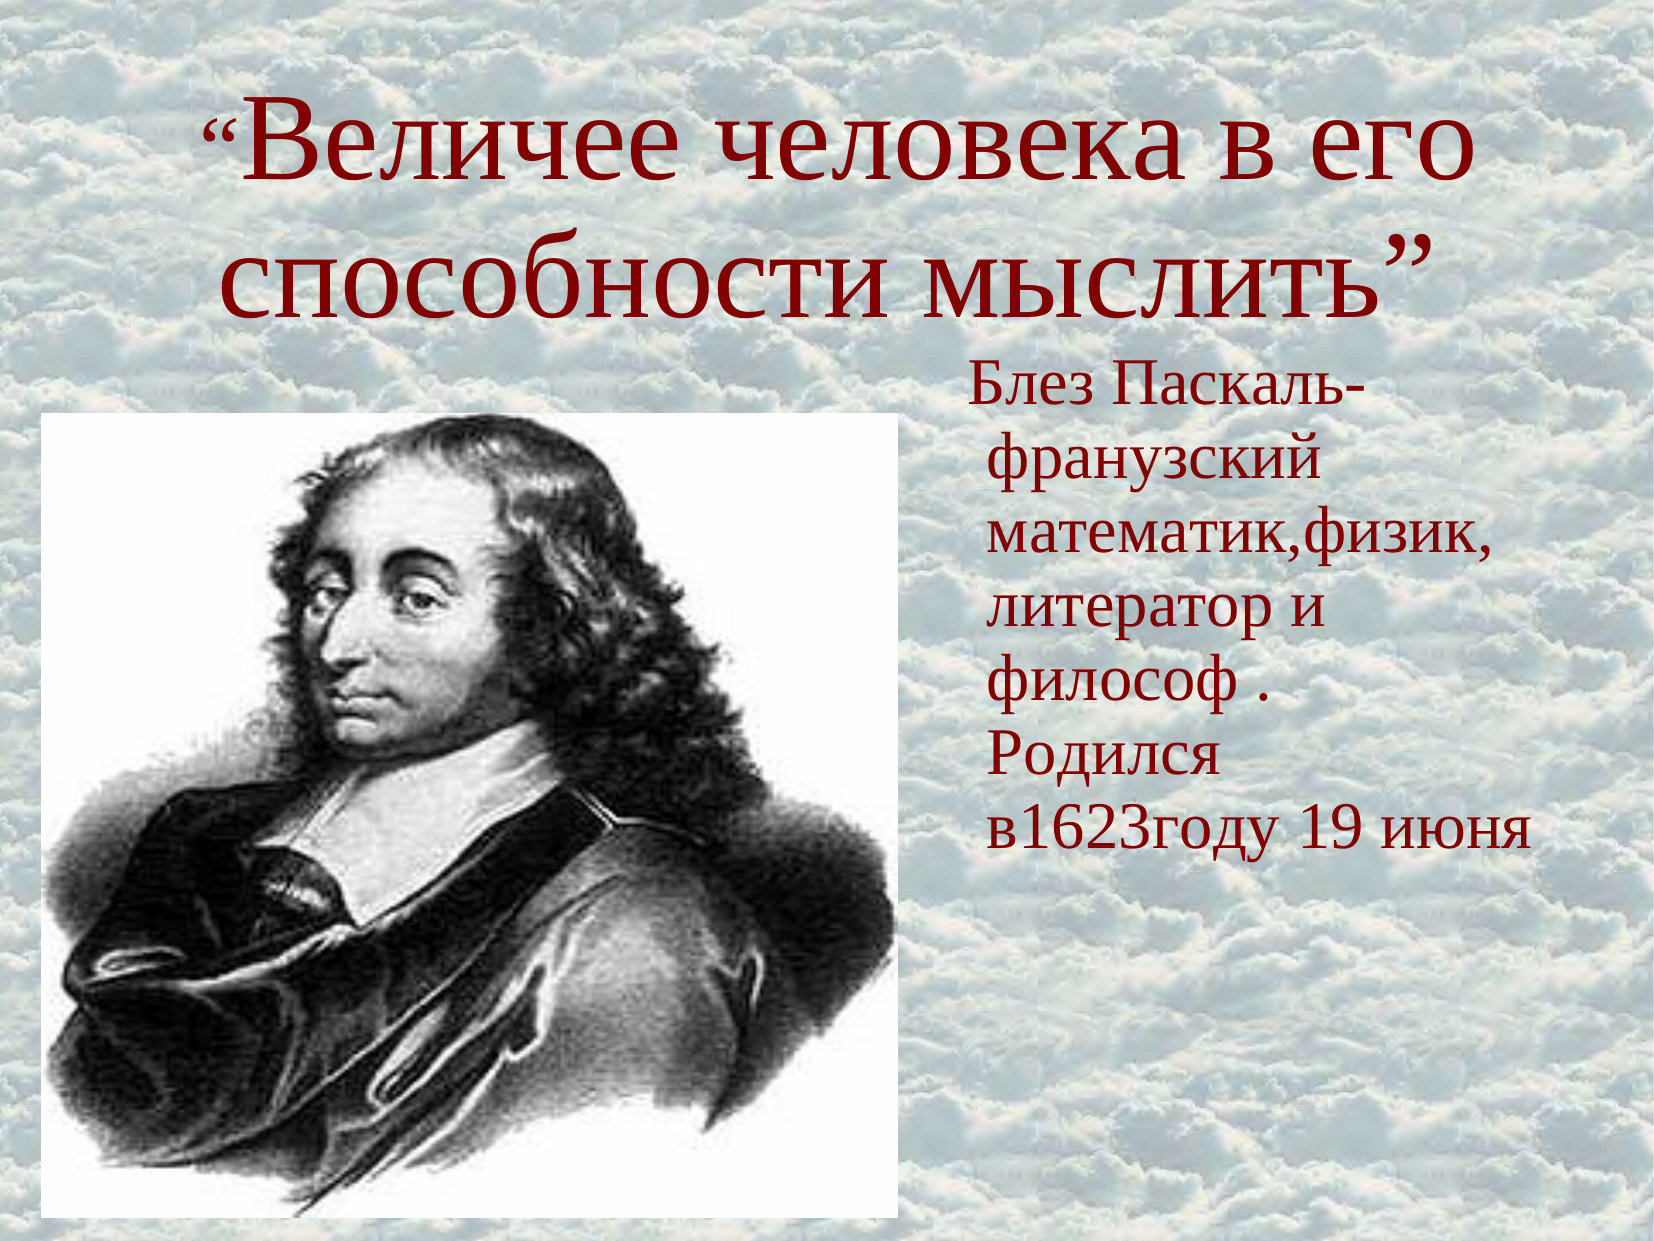

# “Величее человека в его способности мыслить”
 Блез Паскаль-франузский математик,физик, литератор и философ . Родился в1623году 19 июня